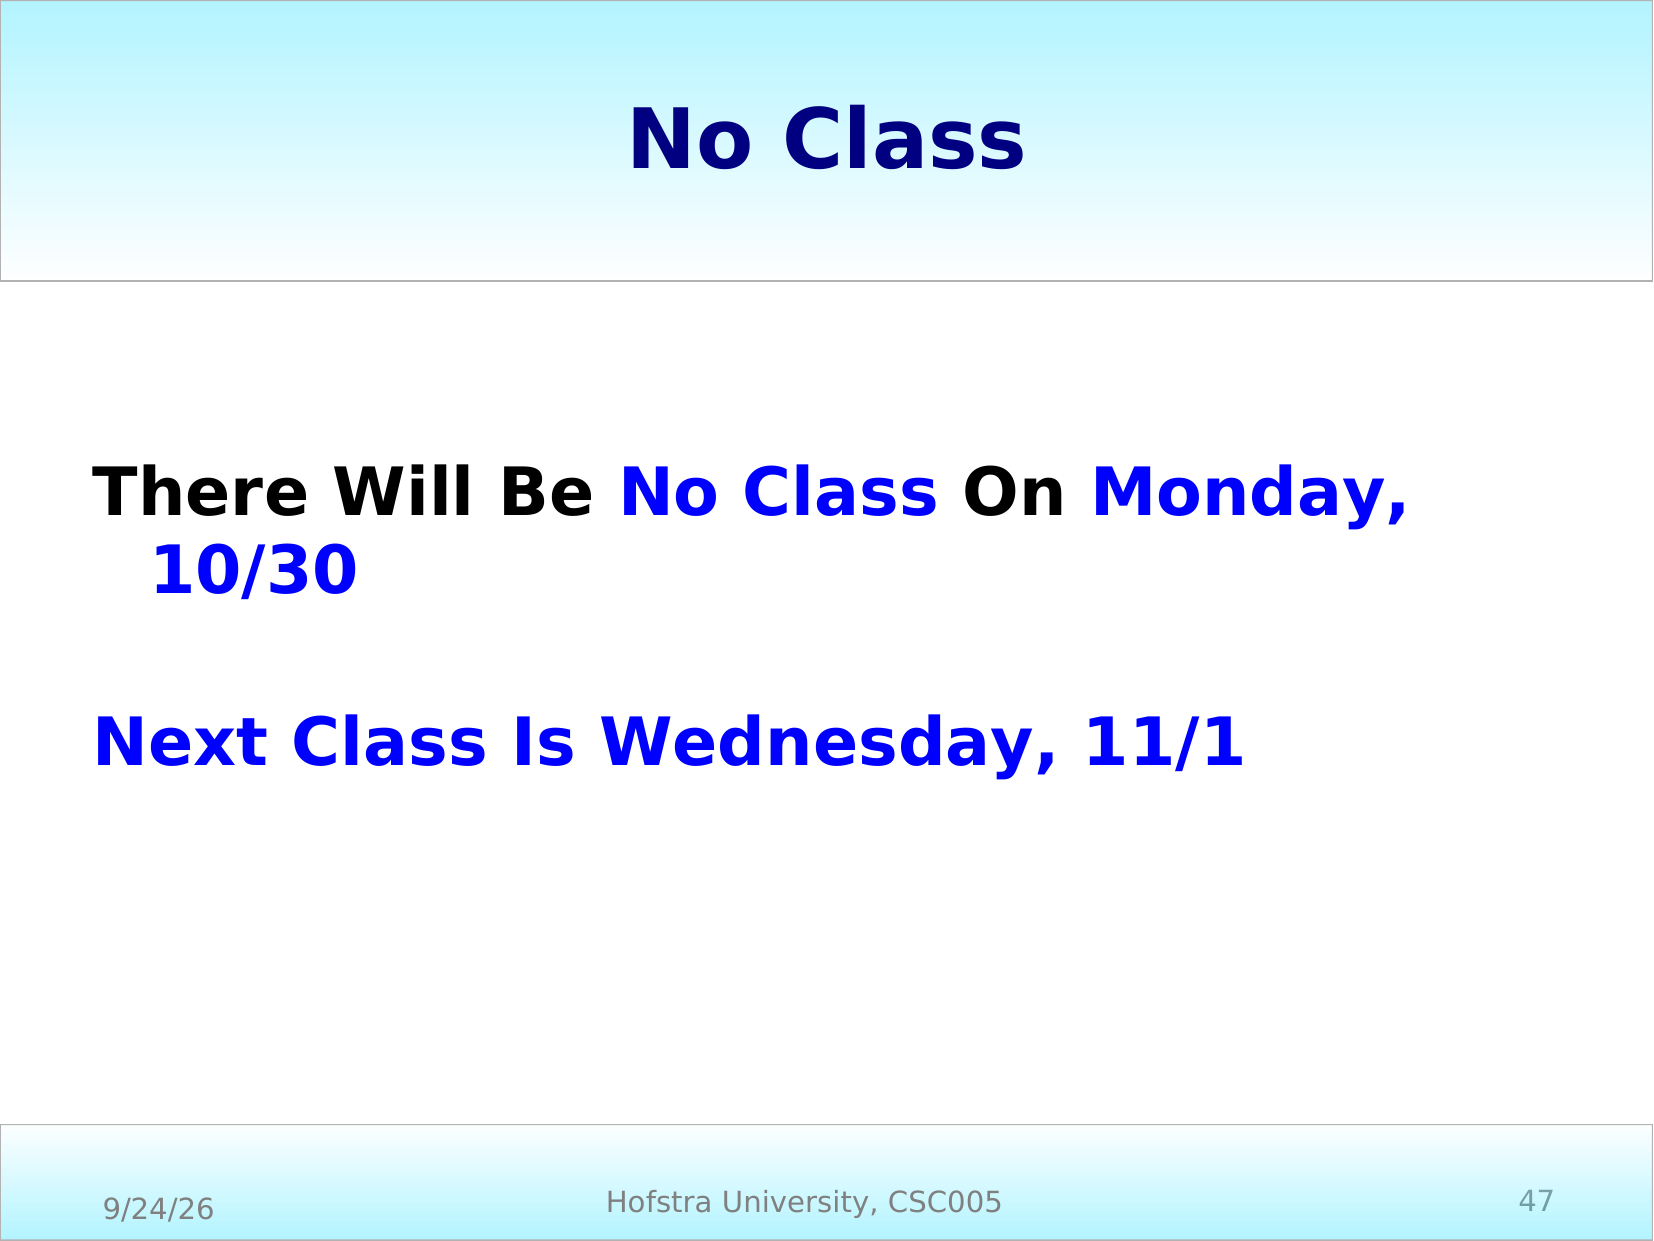

# No Class
There Will Be No Class On Monday, 10/30
Next Class Is Wednesday, 11/1
47
Hofstra University, CSC005